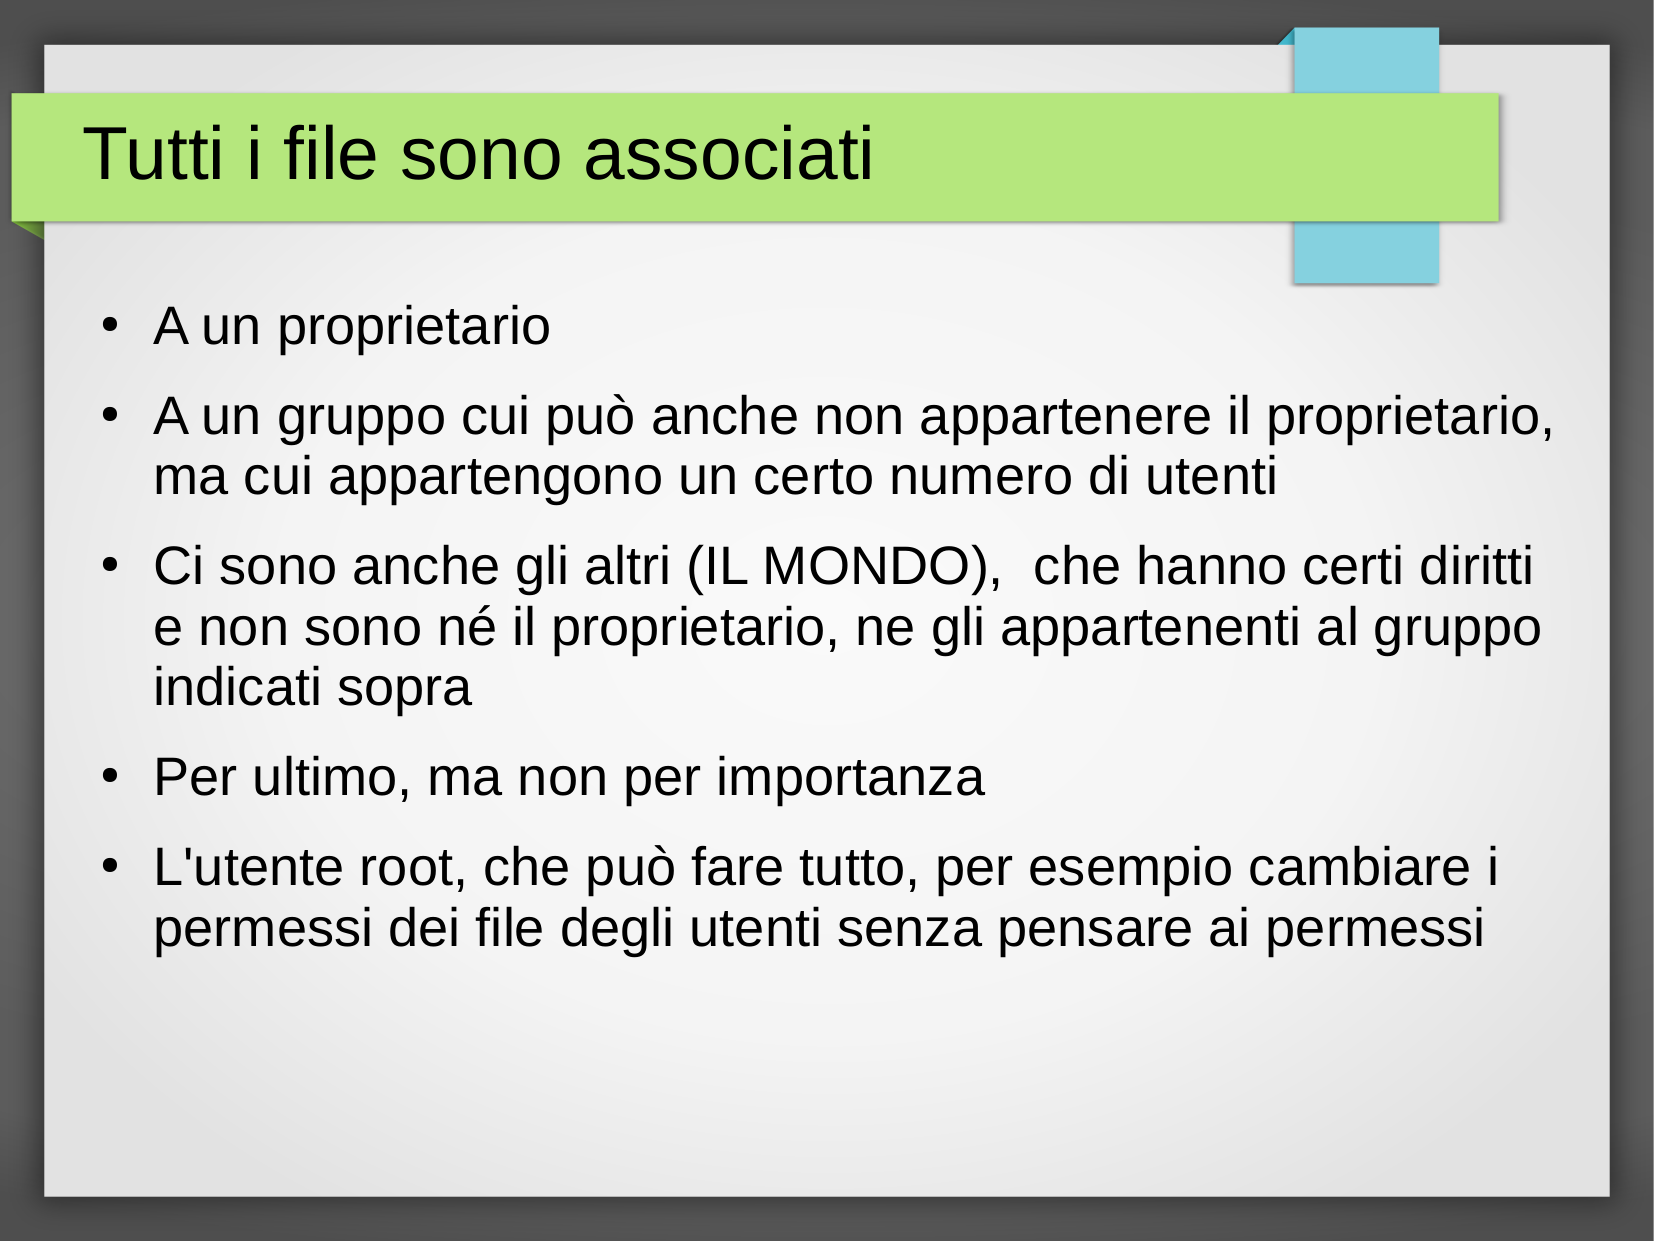

# Tutti i file sono associati
A un proprietario
A un gruppo cui può anche non appartenere il proprietario, ma cui appartengono un certo numero di utenti
Ci sono anche gli altri (IL MONDO), che hanno certi diritti e non sono né il proprietario, ne gli appartenenti al gruppo indicati sopra
Per ultimo, ma non per importanza
L'utente root, che può fare tutto, per esempio cambiare i permessi dei file degli utenti senza pensare ai permessi